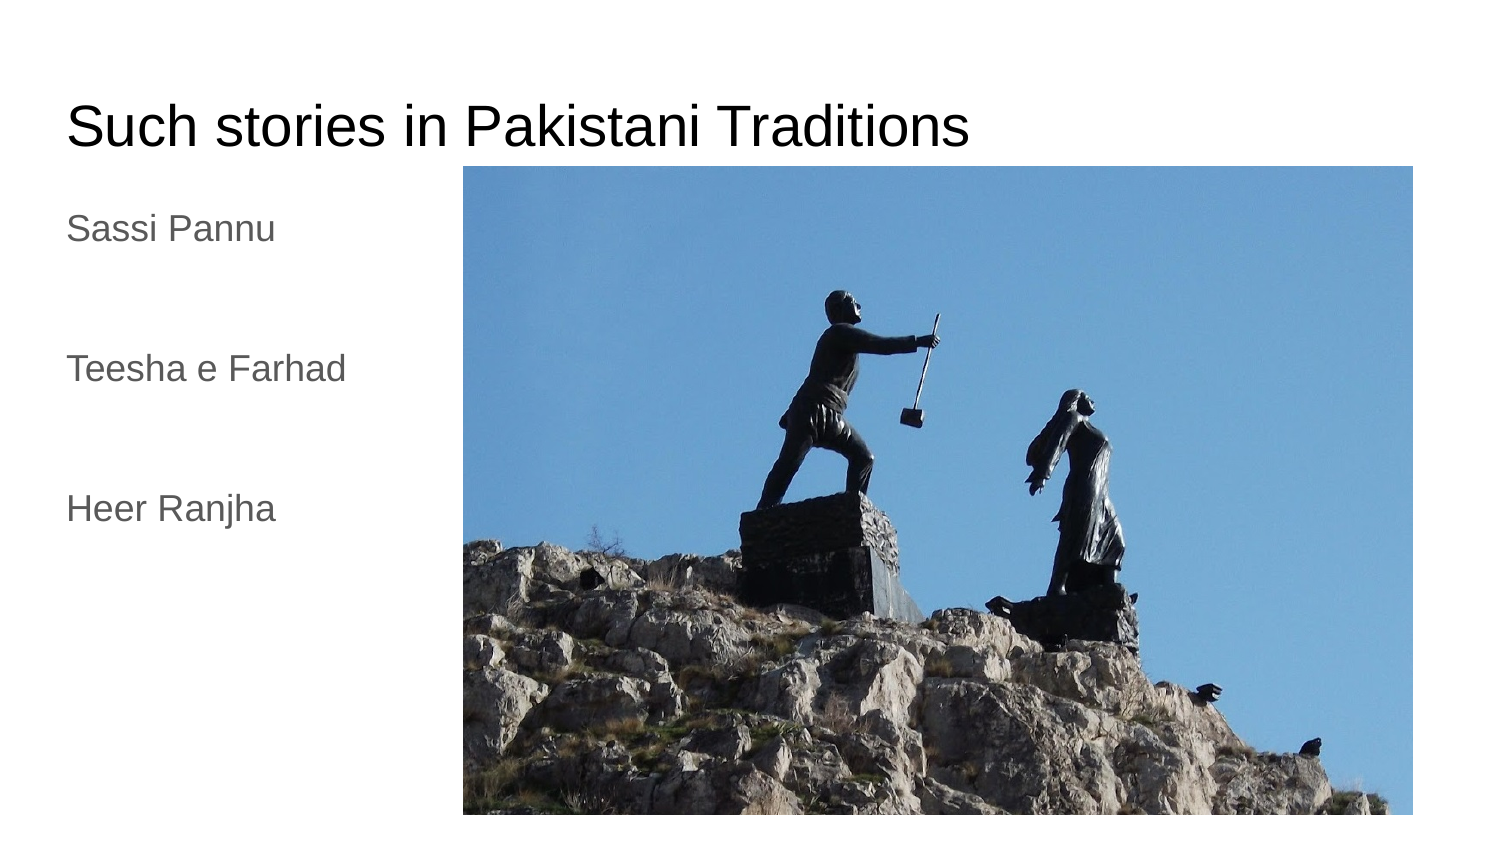

# Such stories in Pakistani Traditions
Sassi Pannu
Teesha e Farhad
Heer Ranjha